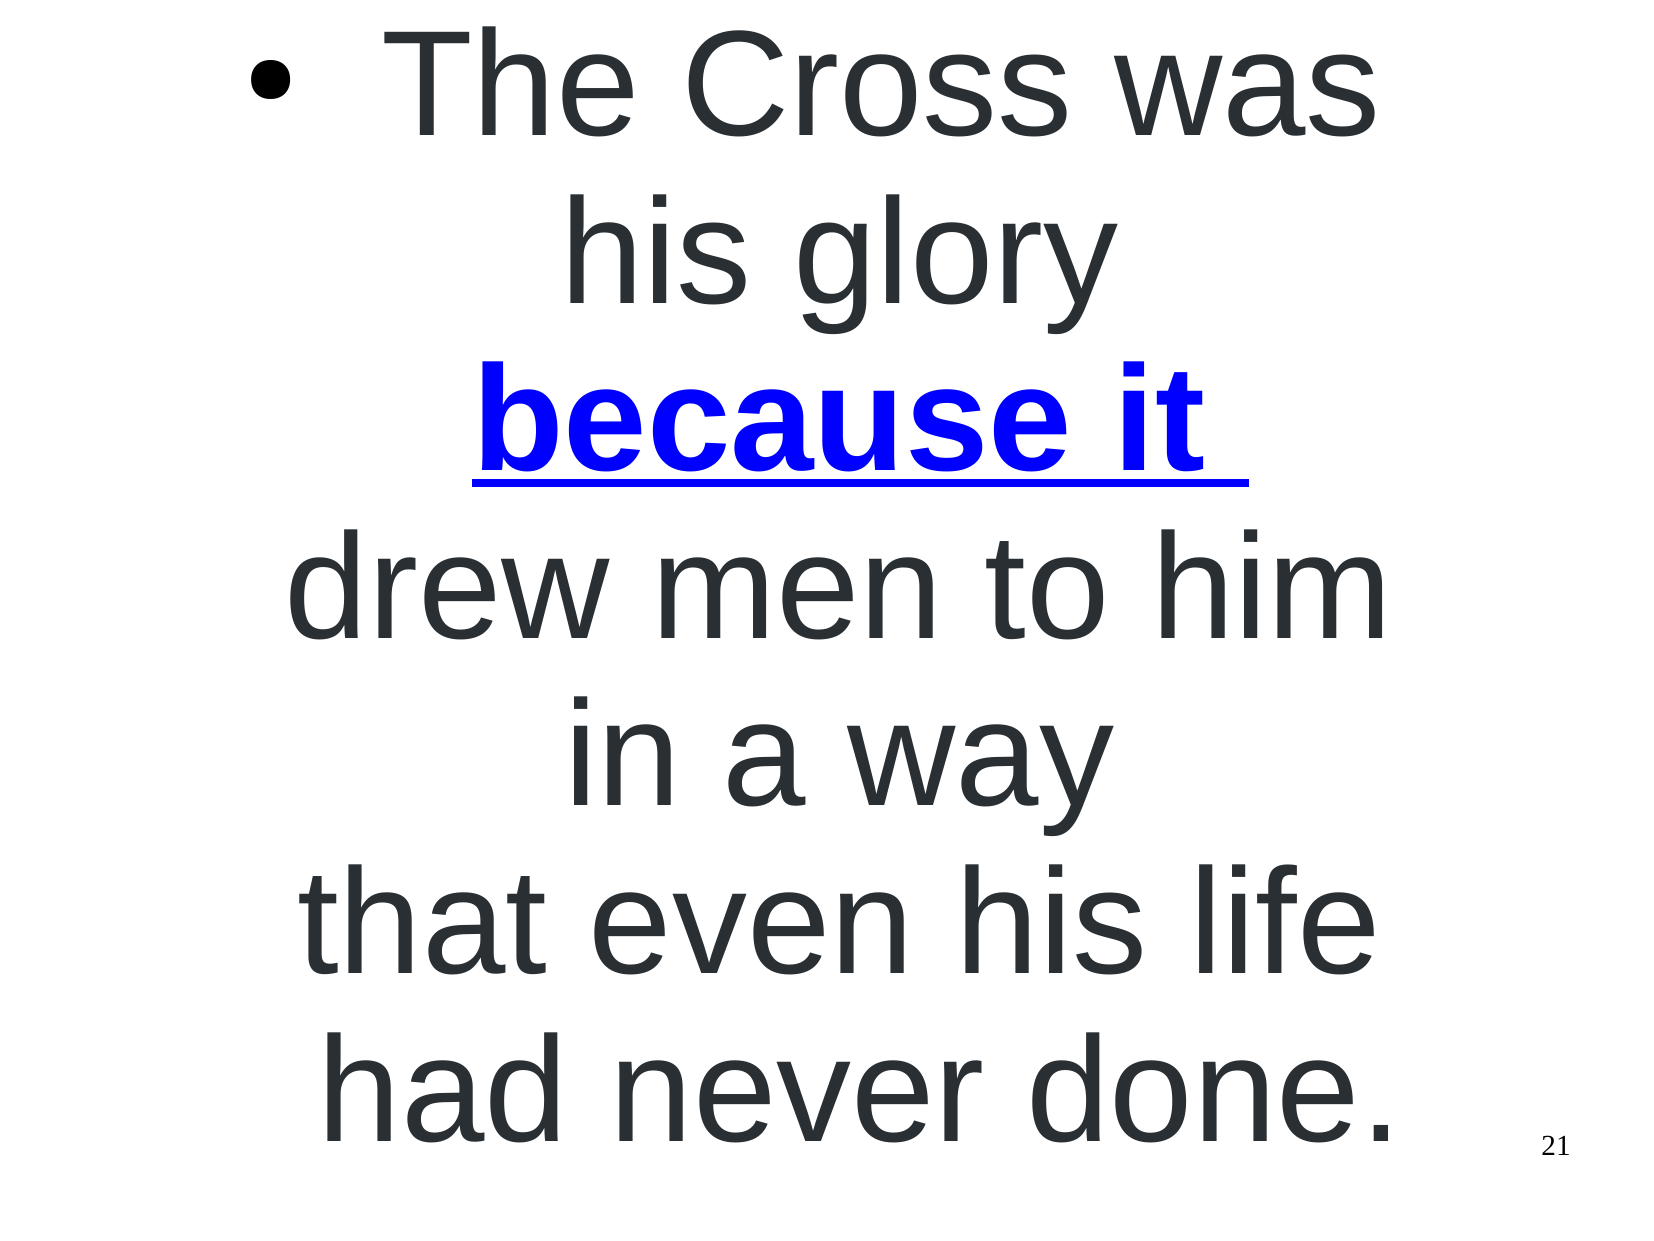

# The Cross was his glory because it drew men to him in a way that even his life had never done.
21